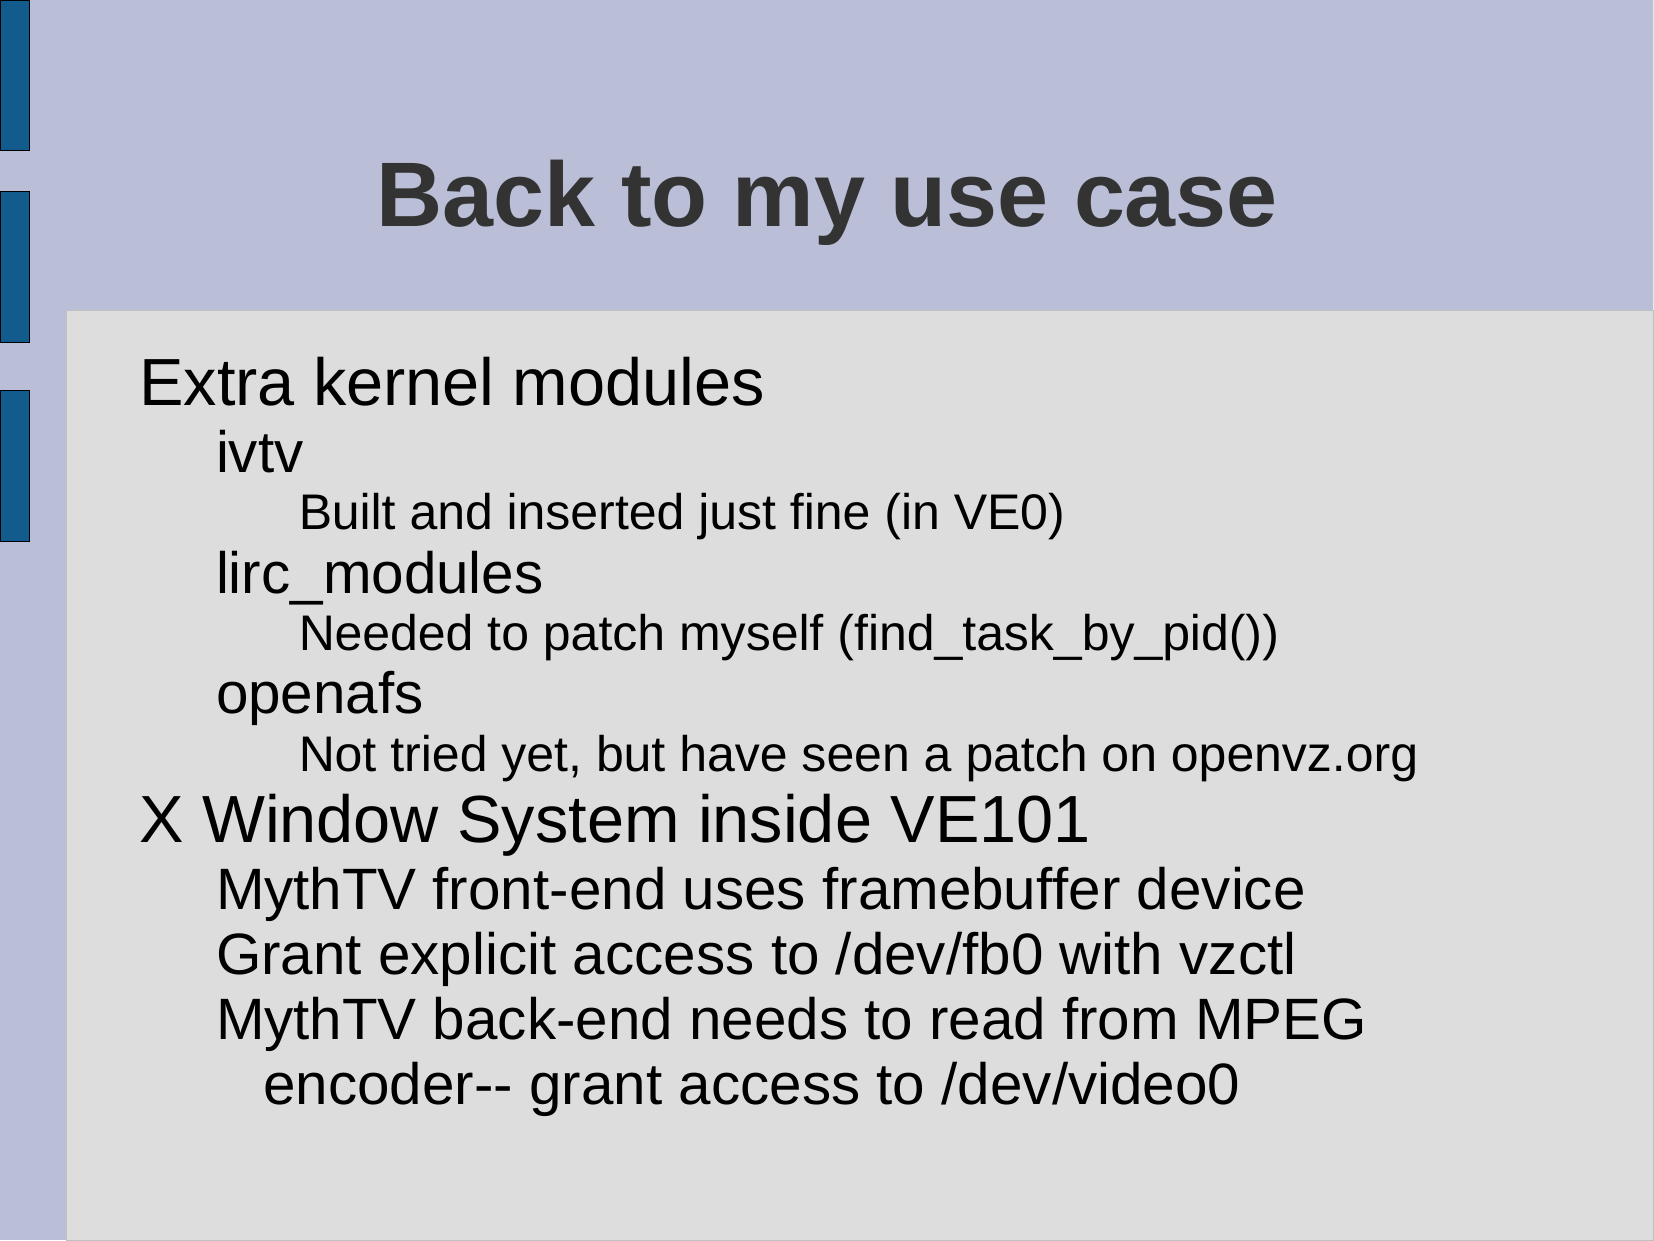

# Back to my use case
Extra kernel modules
ivtv
Built and inserted just fine (in VE0)
lirc_modules
Needed to patch myself (find_task_by_pid())
openafs
Not tried yet, but have seen a patch on openvz.org
X Window System inside VE101
MythTV front-end uses framebuffer device
Grant explicit access to /dev/fb0 with vzctl
MythTV back-end needs to read from MPEG encoder-- grant access to /dev/video0